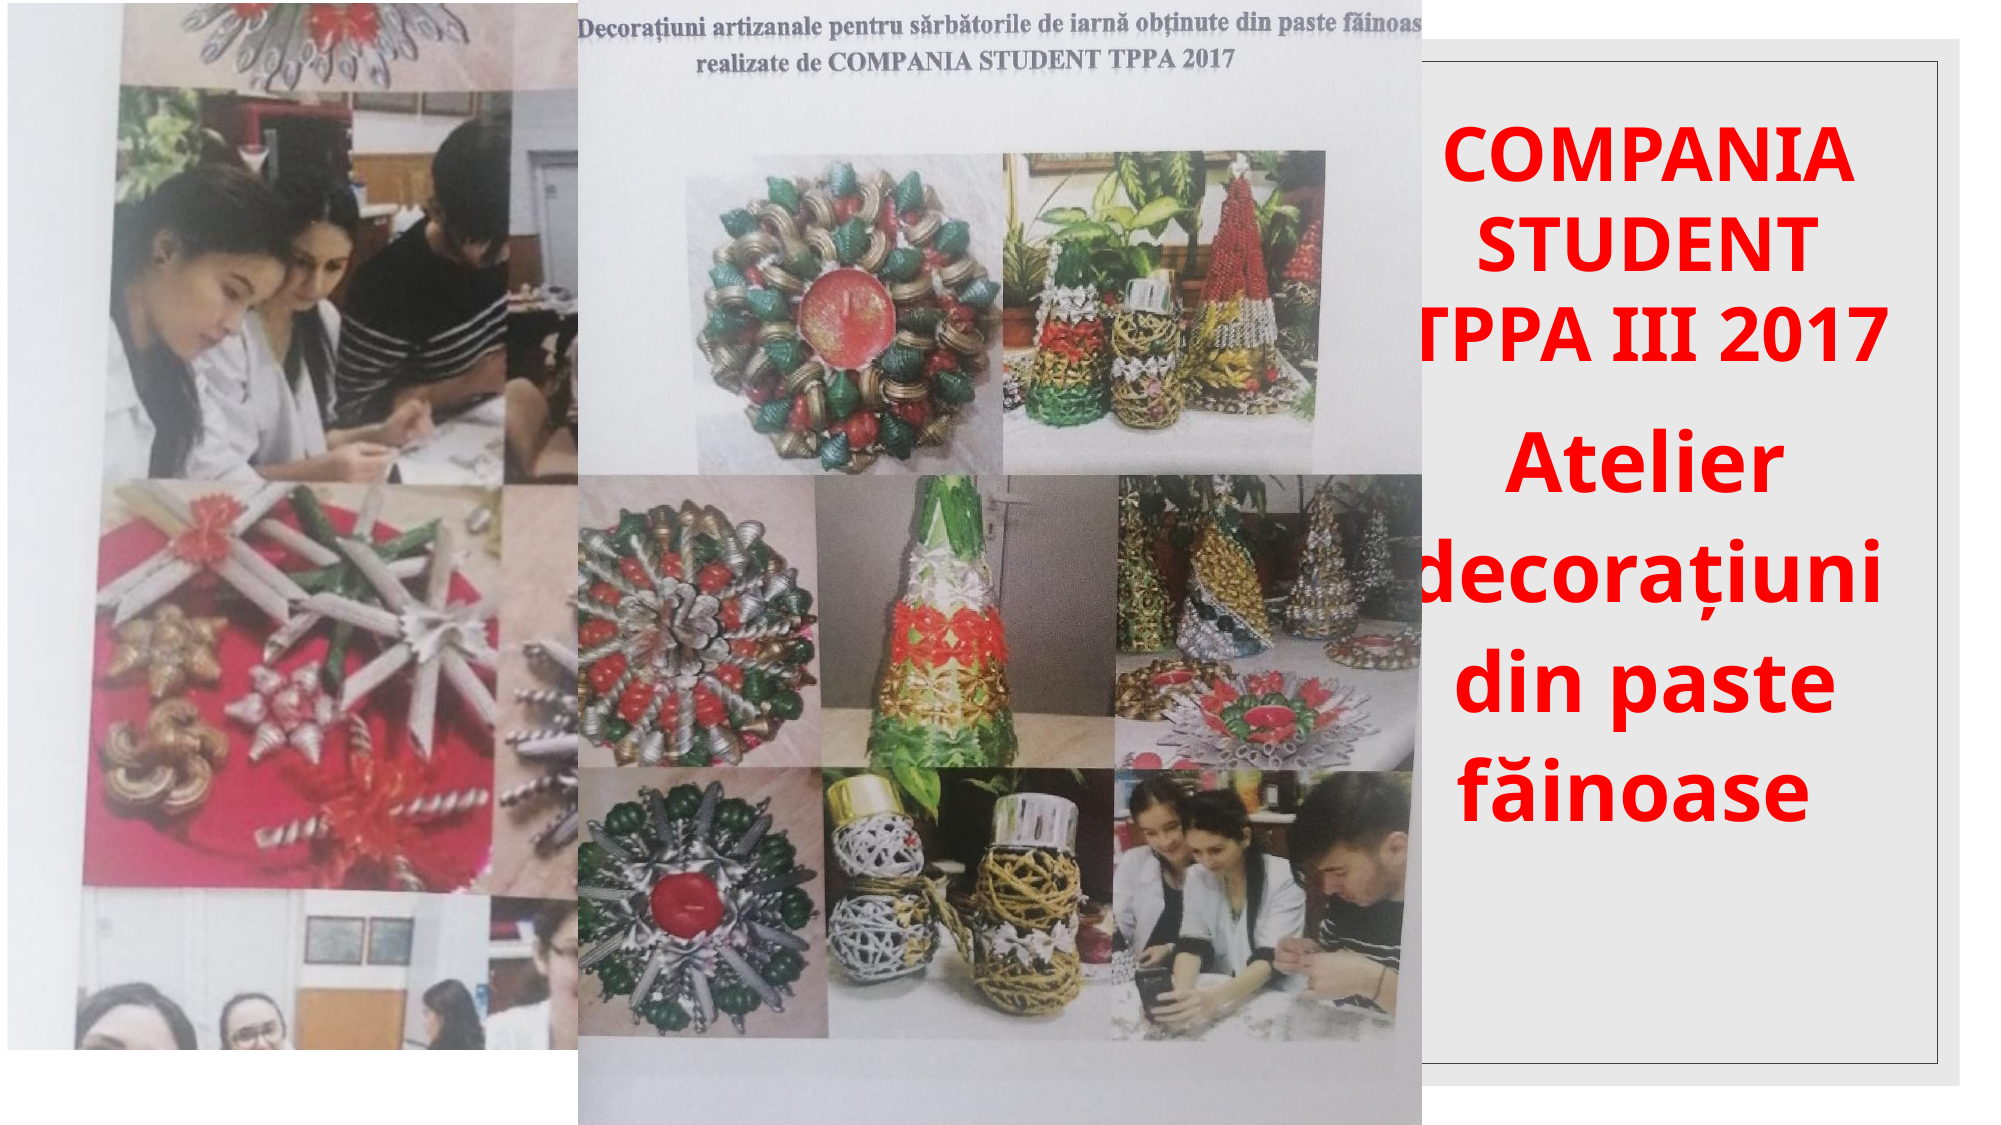

# COMPANIA STUDENT TPPA III 2017
Atelier decorațiuni din paste făinoase